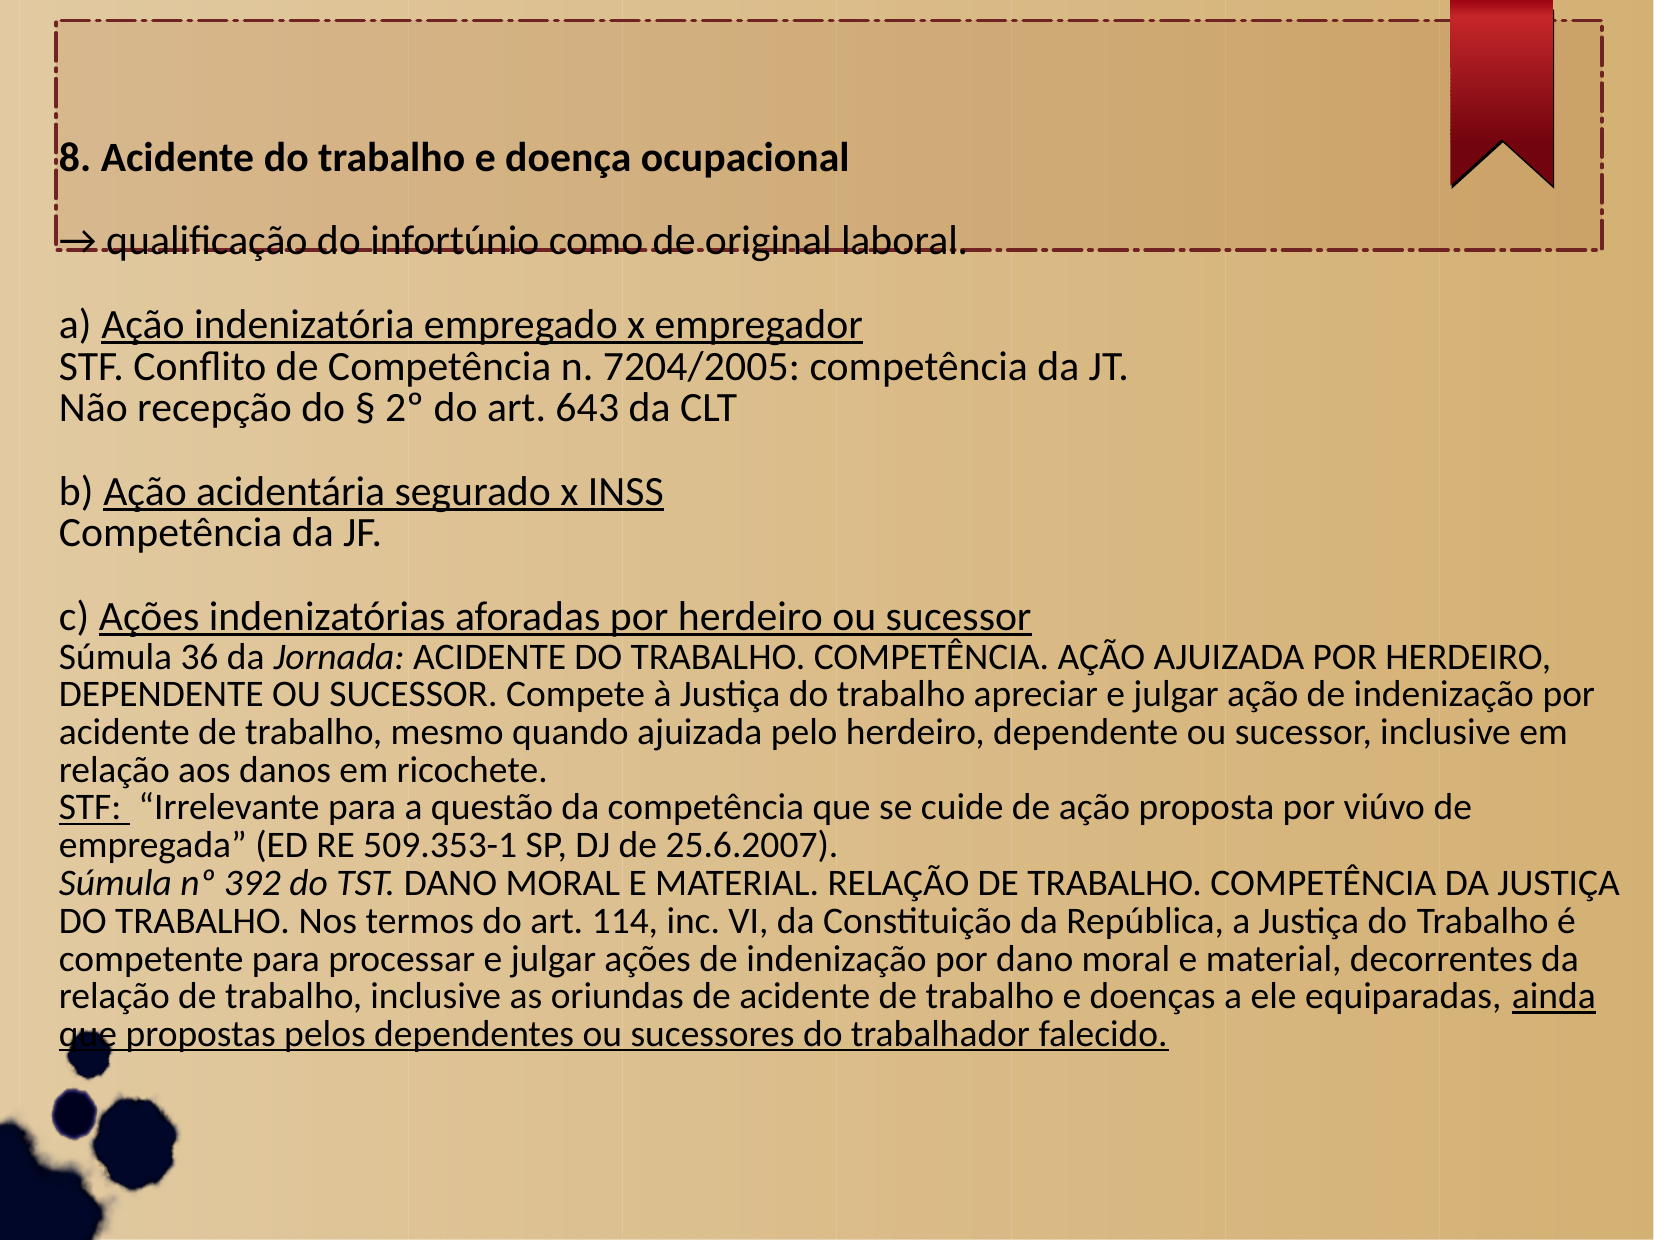

# 8. Acidente do trabalho e doença ocupacional → qualificação do infortúnio como de original laboral. a) Ação indenizatória empregado x empregador STF. Conflito de Competência n. 7204/2005: competência da JT. Não recepção do § 2º do art. 643 da CLT b) Ação acidentária segurado x INSS Competência da JF. c) Ações indenizatórias aforadas por herdeiro ou sucessor Súmula 36 da Jornada: ACIDENTE DO TRABALHO. COMPETÊNCIA. AÇÃO AJUIZADA POR HERDEIRO, DEPENDENTE OU SUCESSOR. Compete à Justiça do trabalho apreciar e julgar ação de indenização por acidente de trabalho, mesmo quando ajuizada pelo herdeiro, dependente ou sucessor, inclusive em relação aos danos em ricochete. STF: “Irrelevante para a questão da competência que se cuide de ação proposta por viúvo de empregada” (ED RE 509.353-1 SP, DJ de 25.6.2007). Súmula nº 392 do TST. DANO MORAL E MATERIAL. RELAÇÃO DE TRABALHO. COMPETÊNCIA DA JUSTIÇA DO TRABALHO. Nos termos do art. 114, inc. VI, da Constituição da República, a Justiça do Trabalho é competente para processar e julgar ações de indenização por dano moral e material, decorrentes da relação de trabalho, inclusive as oriundas de acidente de trabalho e doenças a ele equiparadas, ainda que propostas pelos dependentes ou sucessores do trabalhador falecido.